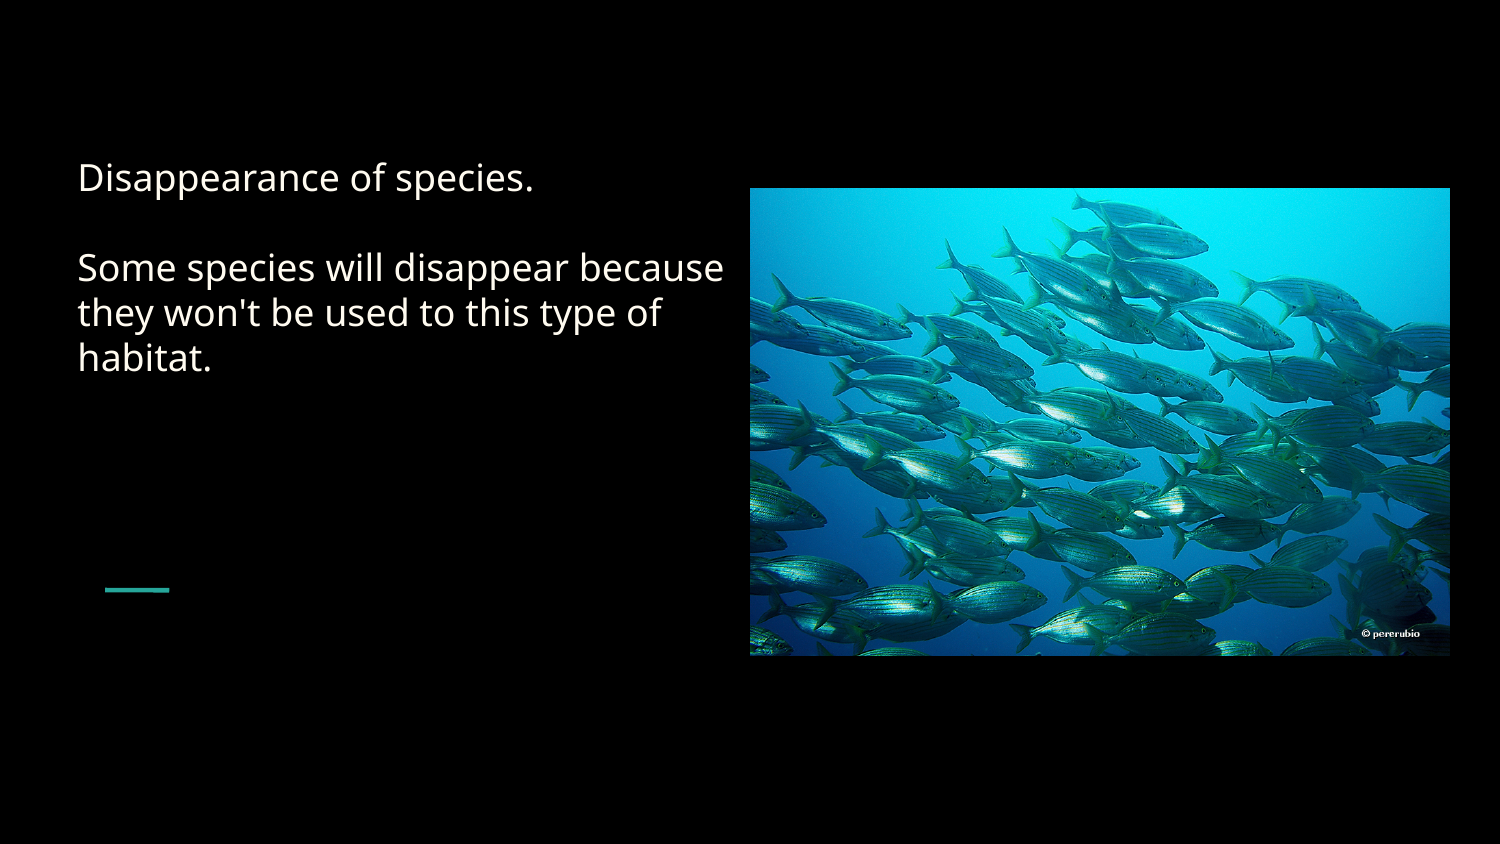

# Disappearance of species. Some species will disappear because they won't be used to this type of habitat.